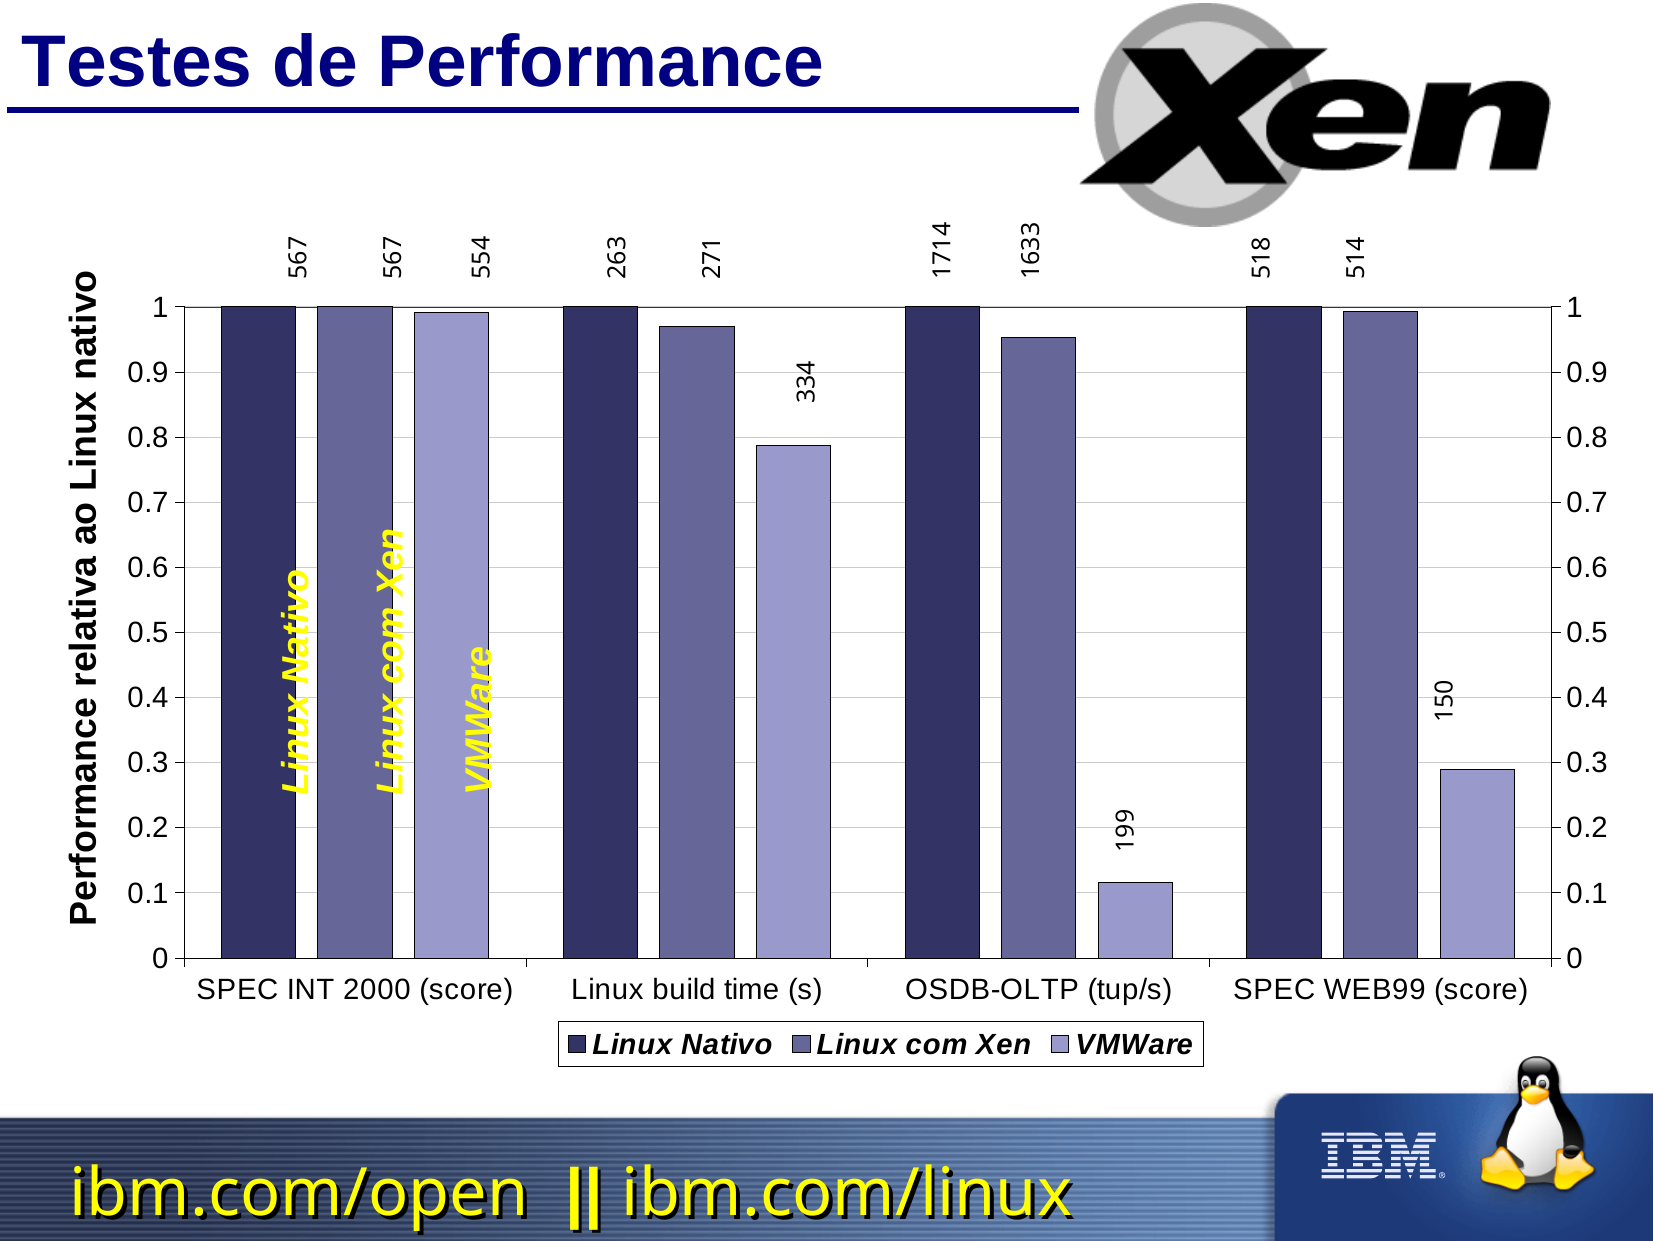

Testes de Performance
1714
1633
567
567
554
263
271
518
514
### Chart
| Category | Linux Nativo | Linux com Xen | VMWare |
|---|---|---|---|
| SPEC INT 2000 (score) | 1.0 | 1.0 | 0.9914 |
| Linux build time (s) | 1.0 | 0.97048 | 0.787425 |
| OSDB-OLTP (tup/s) | 1.0 | 0.952742 | 0.116103 |
| SPEC WEB99 (score) | 1.0 | 0.992278 | 0.289575 |334
Linux com Xen
Linux Nativo
150
VMWare
199
Performance relativa ao Linux nativo